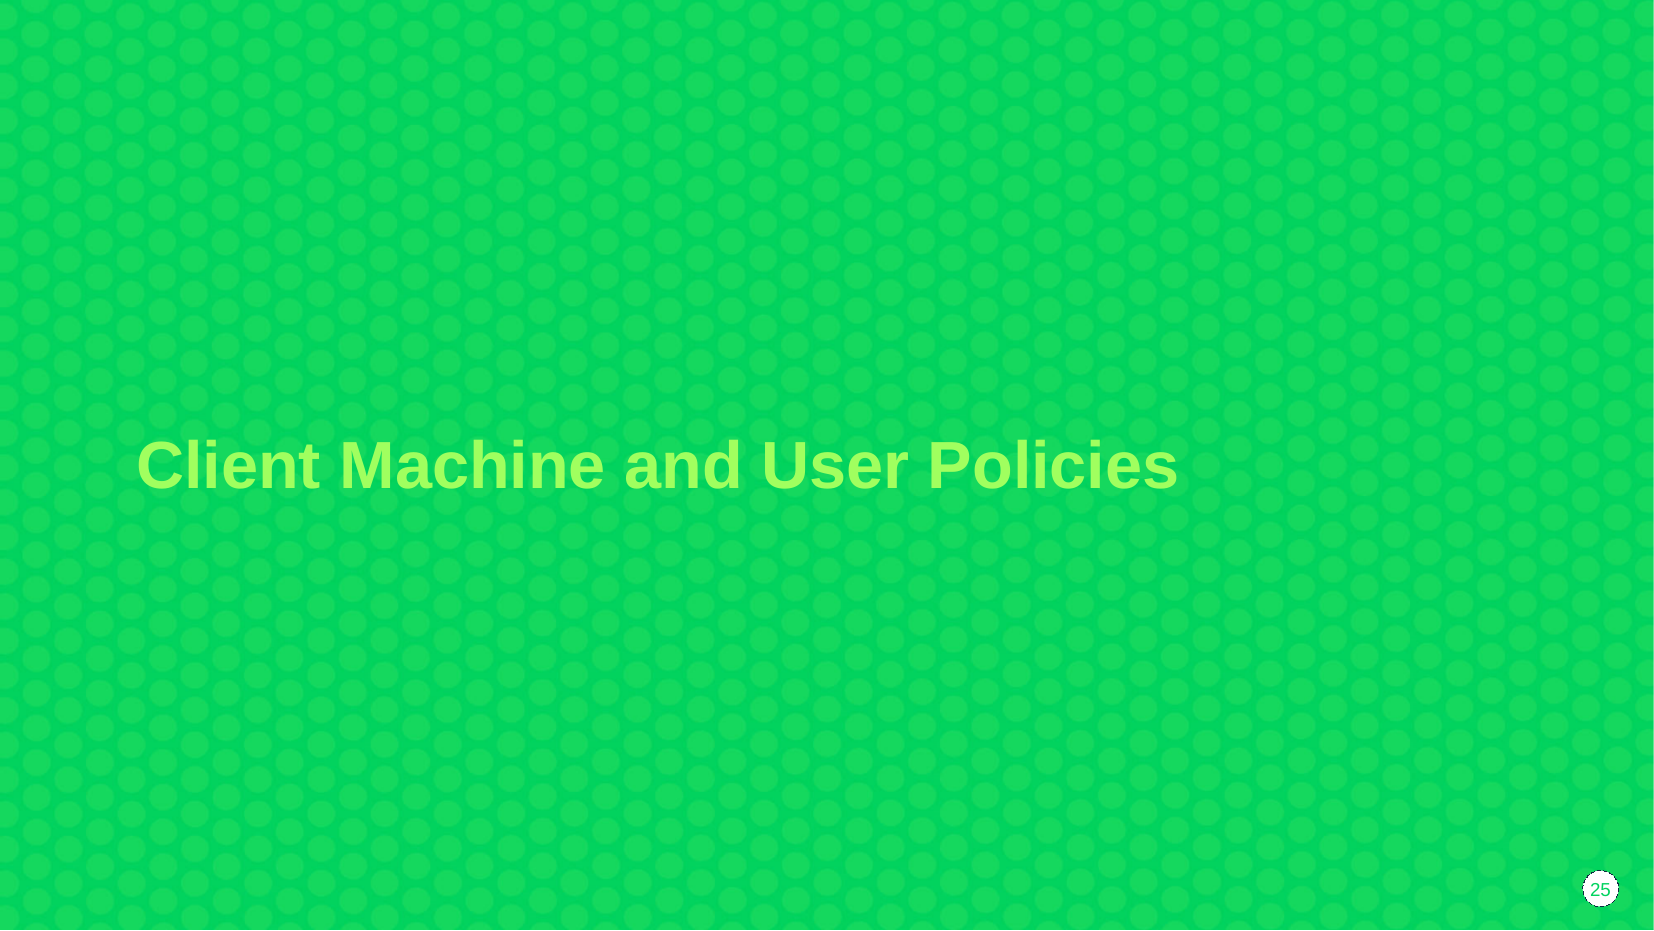

# Client Machine and User Policies
25